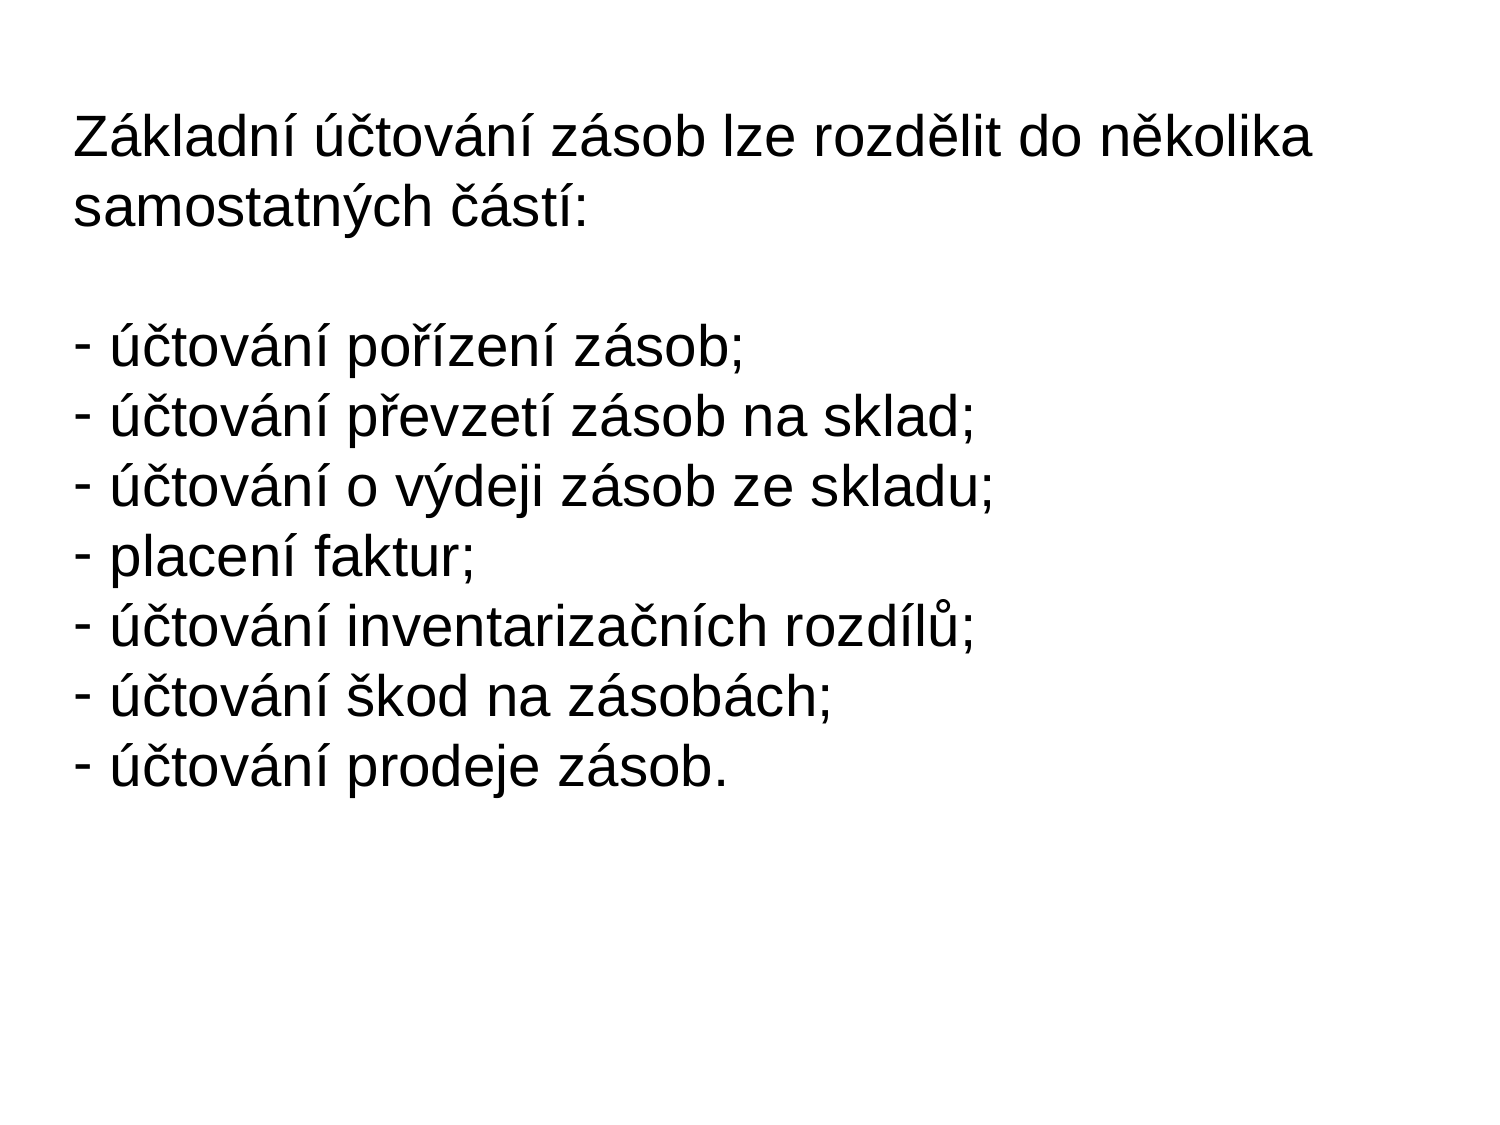

Základní účtování zásob lze rozdělit do několika
samostatných částí:
 účtování pořízení zásob;
 účtování převzetí zásob na sklad;
 účtování o výdeji zásob ze skladu;
 placení faktur;
 účtování inventarizačních rozdílů;
 účtování škod na zásobách;
 účtování prodeje zásob.